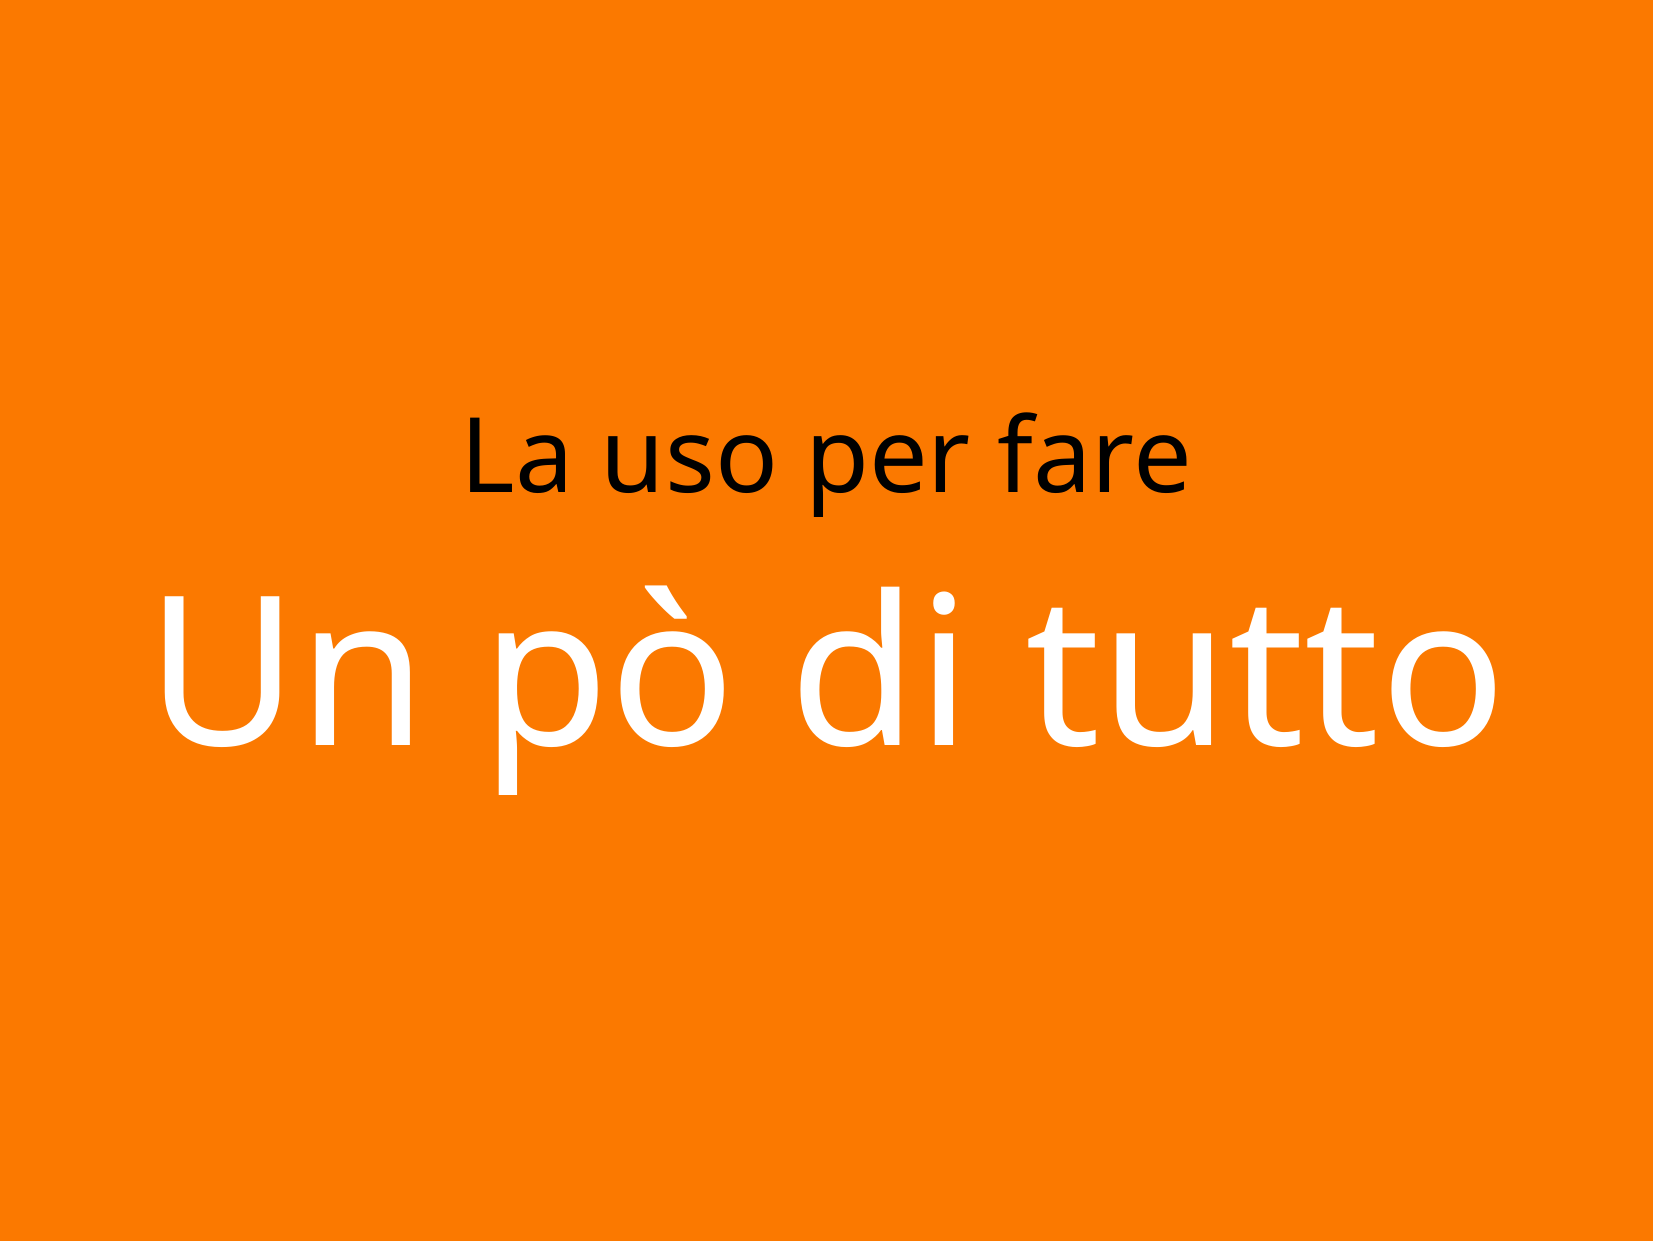

La uso per fare
Un pò di tutto